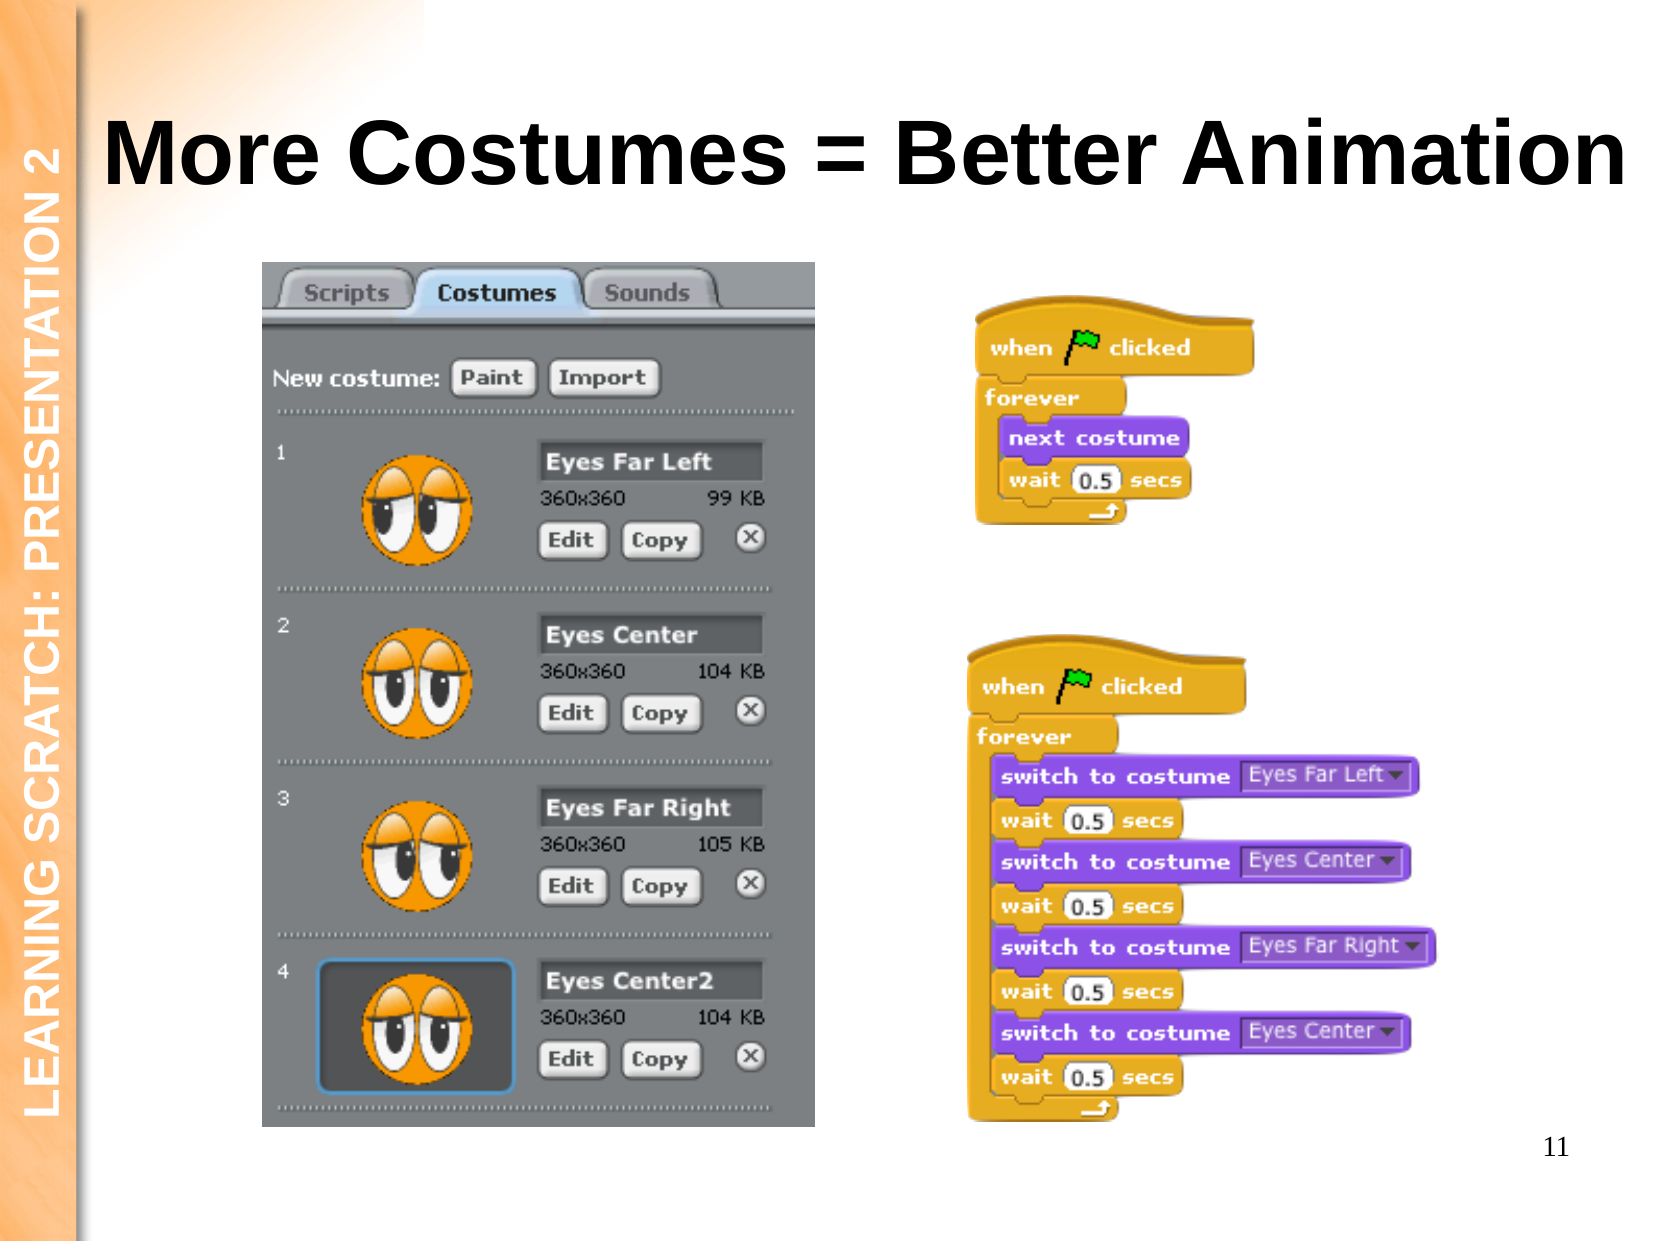

# More Costumes = Better Animation
11